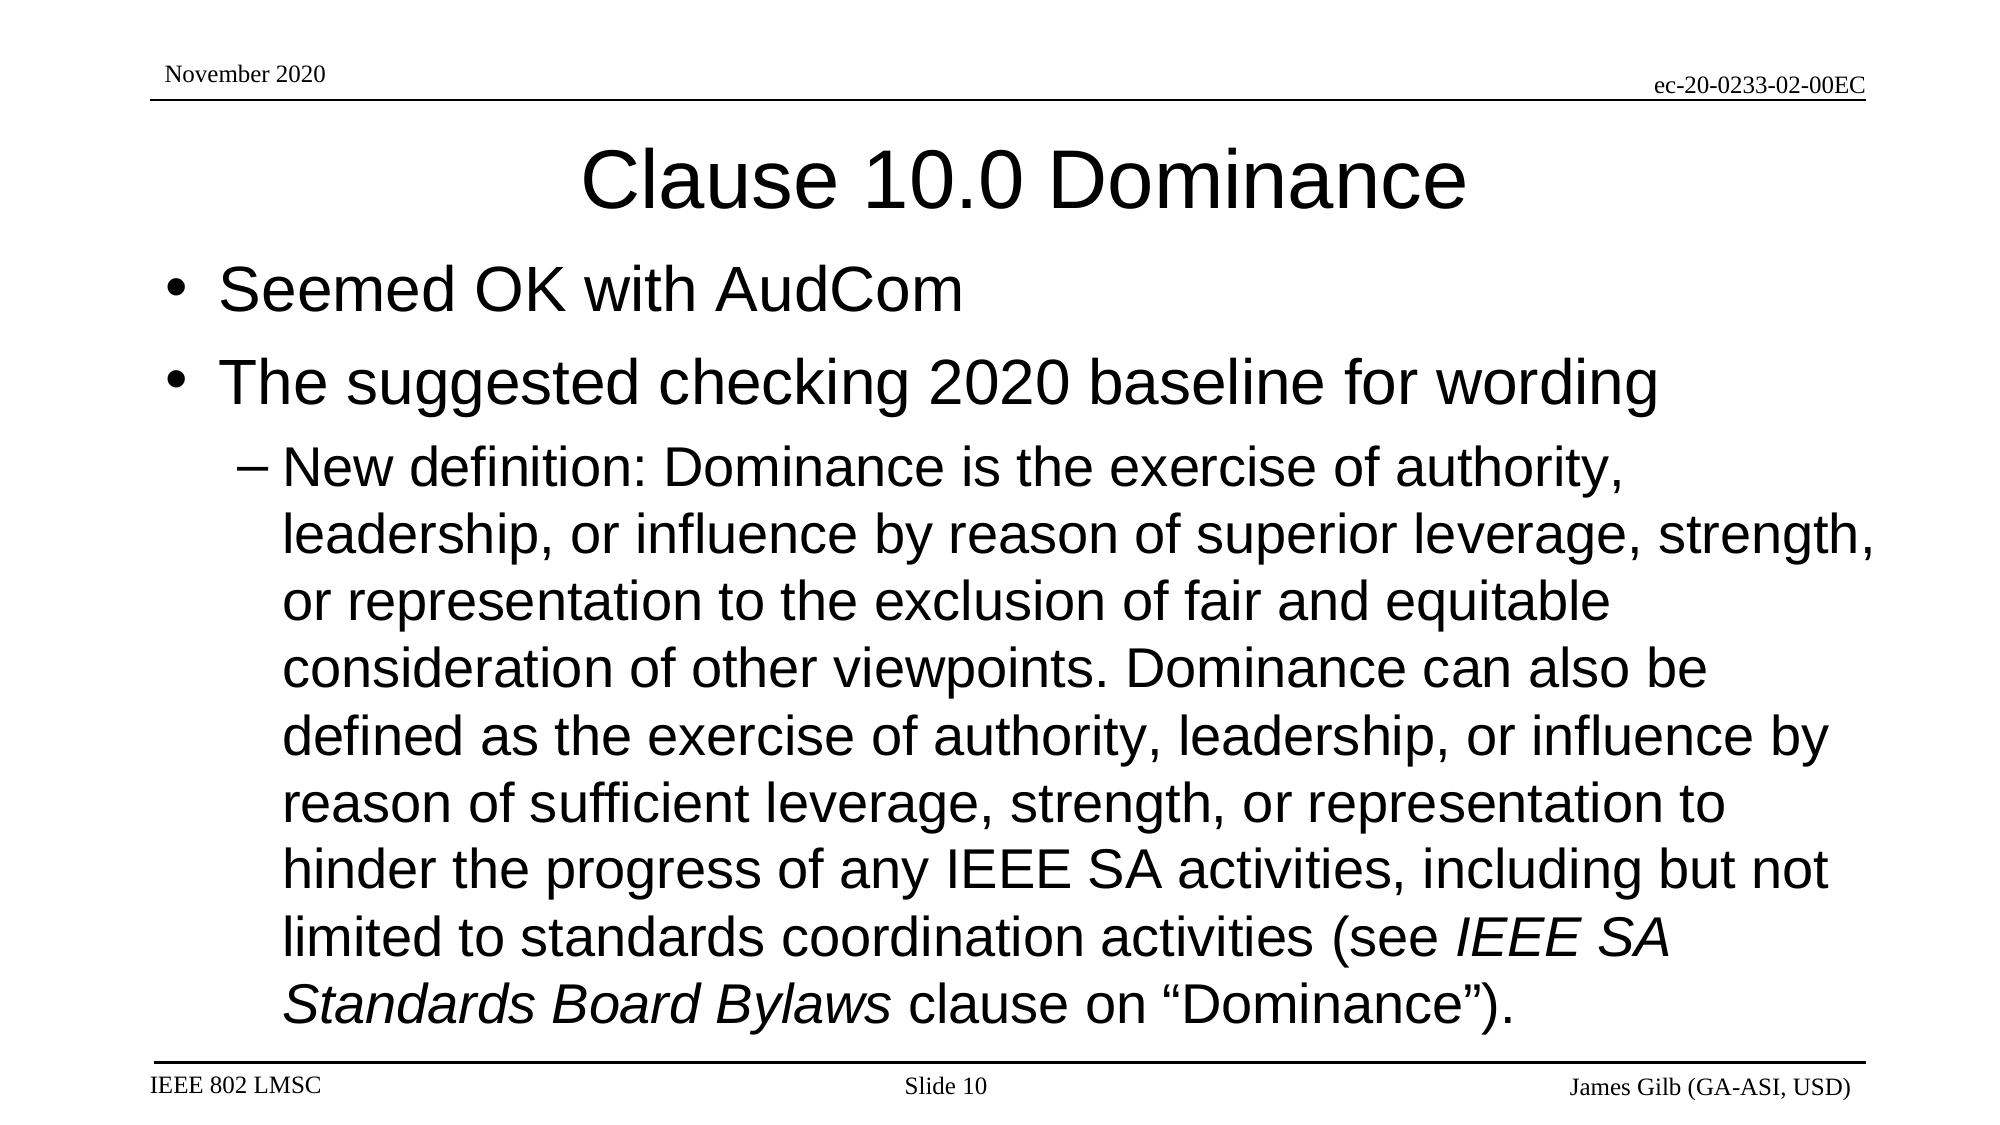

# Clause 10.0 Dominance
Seemed OK with AudCom
The suggested checking 2020 baseline for wording
New definition: Dominance is the exercise of authority, leadership, or influence by reason of superior leverage, strength, or representation to the exclusion of fair and equitable consideration of other viewpoints. Dominance can also be defined as the exercise of authority, leadership, or influence by reason of sufficient leverage, strength, or representation to hinder the progress of any IEEE SA activities, including but not limited to standards coordination activities (see IEEE SA Standards Board Bylaws clause on “Dominance”).
10